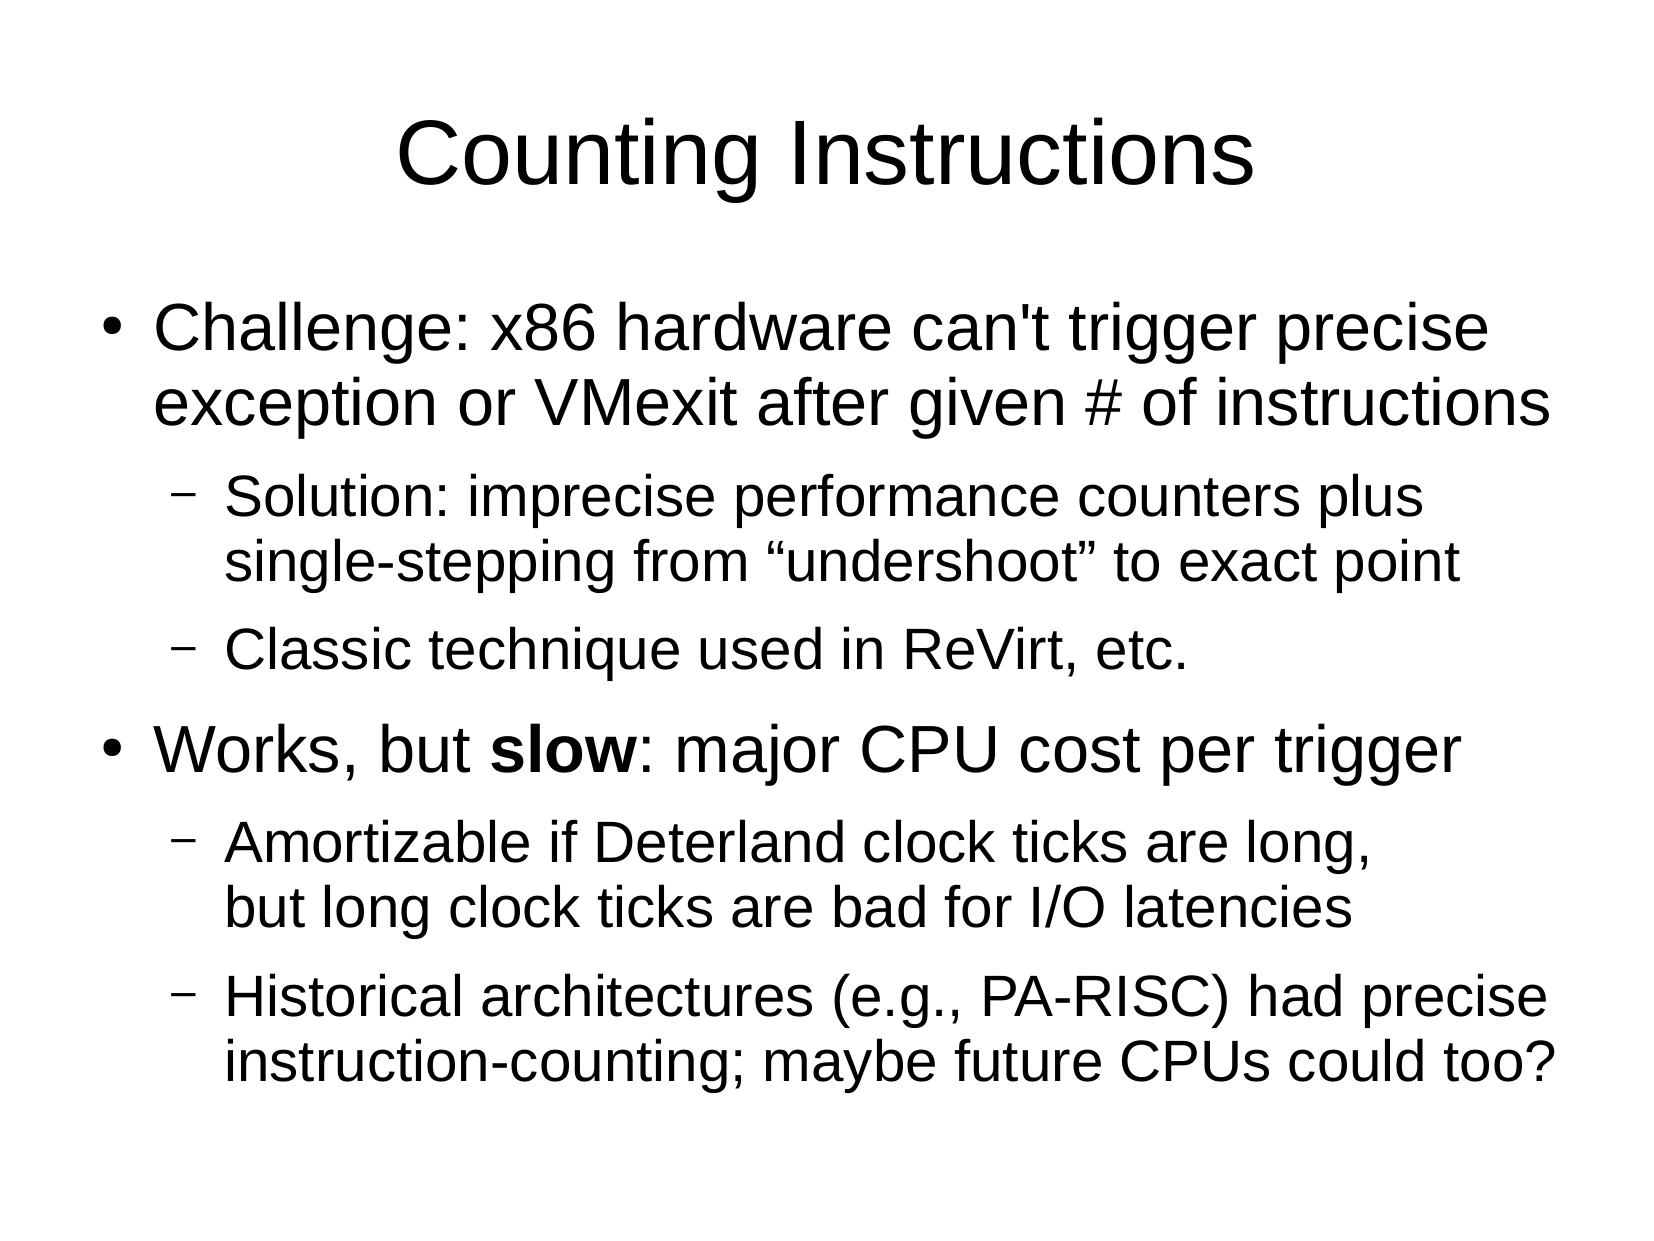

# Counting Instructions
Challenge: x86 hardware can't trigger precise exception or VMexit after given # of instructions
Solution: imprecise performance counters plus
single-stepping from “undershoot” to exact point
Classic technique used in ReVirt, etc.
Works, but slow: major CPU cost per trigger
Amortizable if Deterland clock ticks are long,
but long clock ticks are bad for I/O latencies
Historical architectures (e.g., PA-RISC) had precise instruction-counting; maybe future CPUs could too?